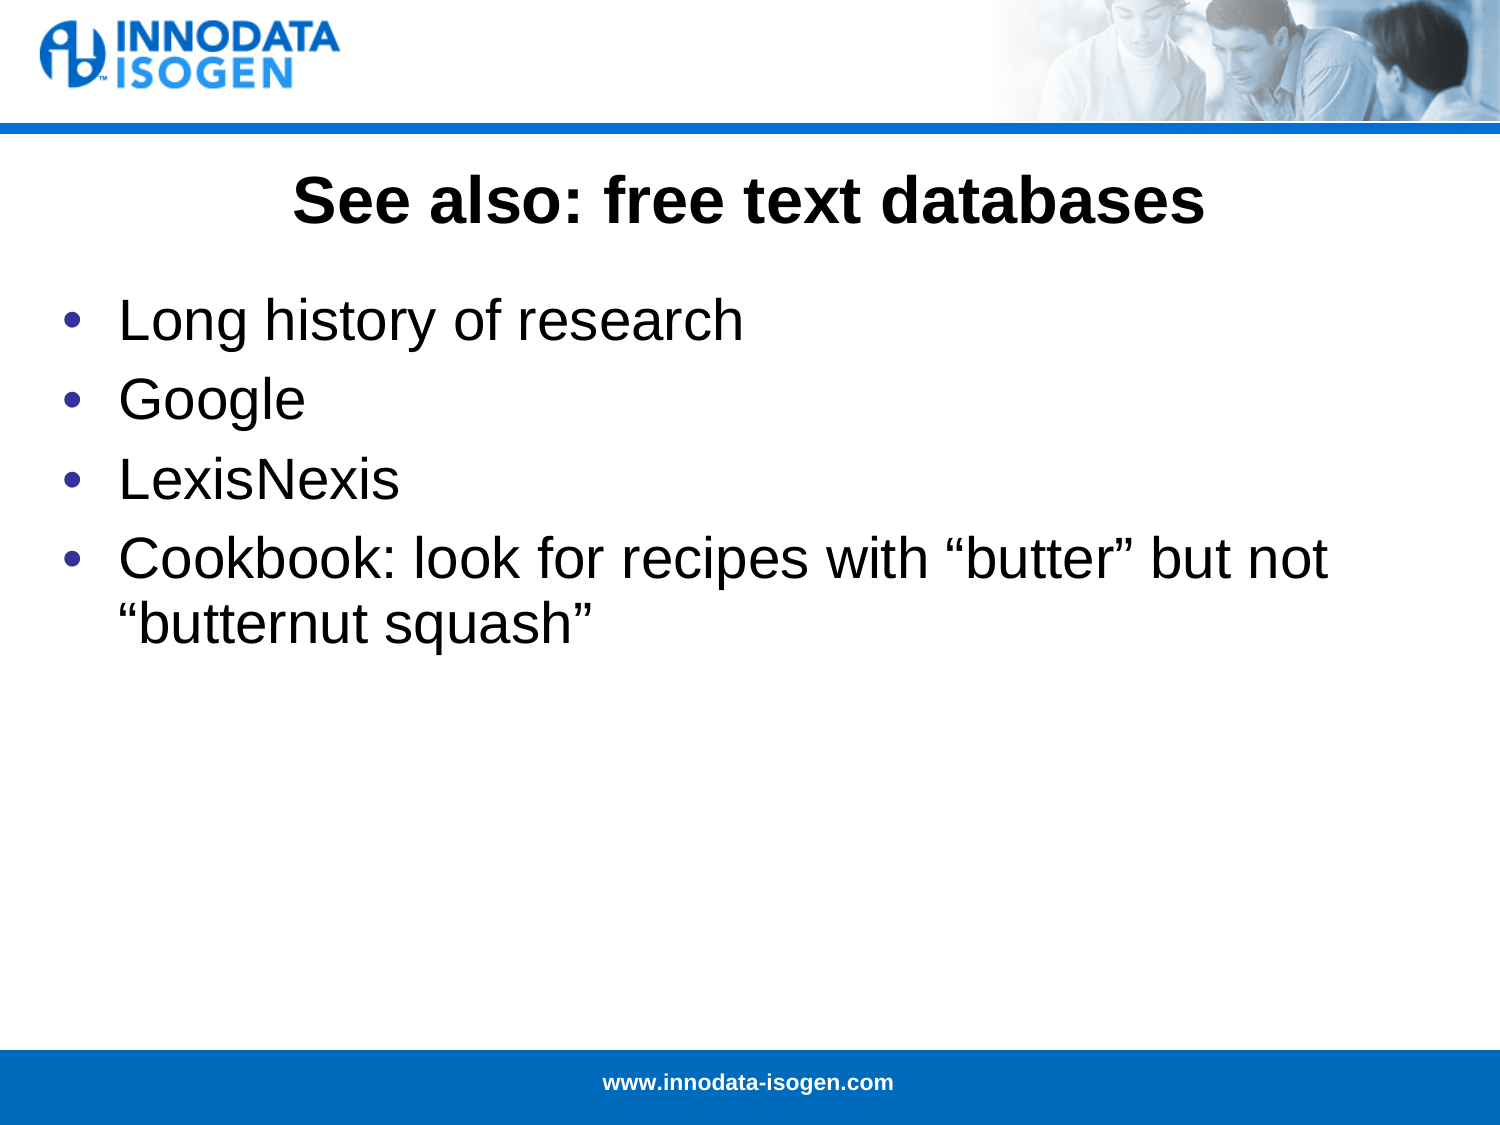

# See also: free text databases
Long history of research
Google
LexisNexis
Cookbook: look for recipes with “butter” but not “butternut squash”